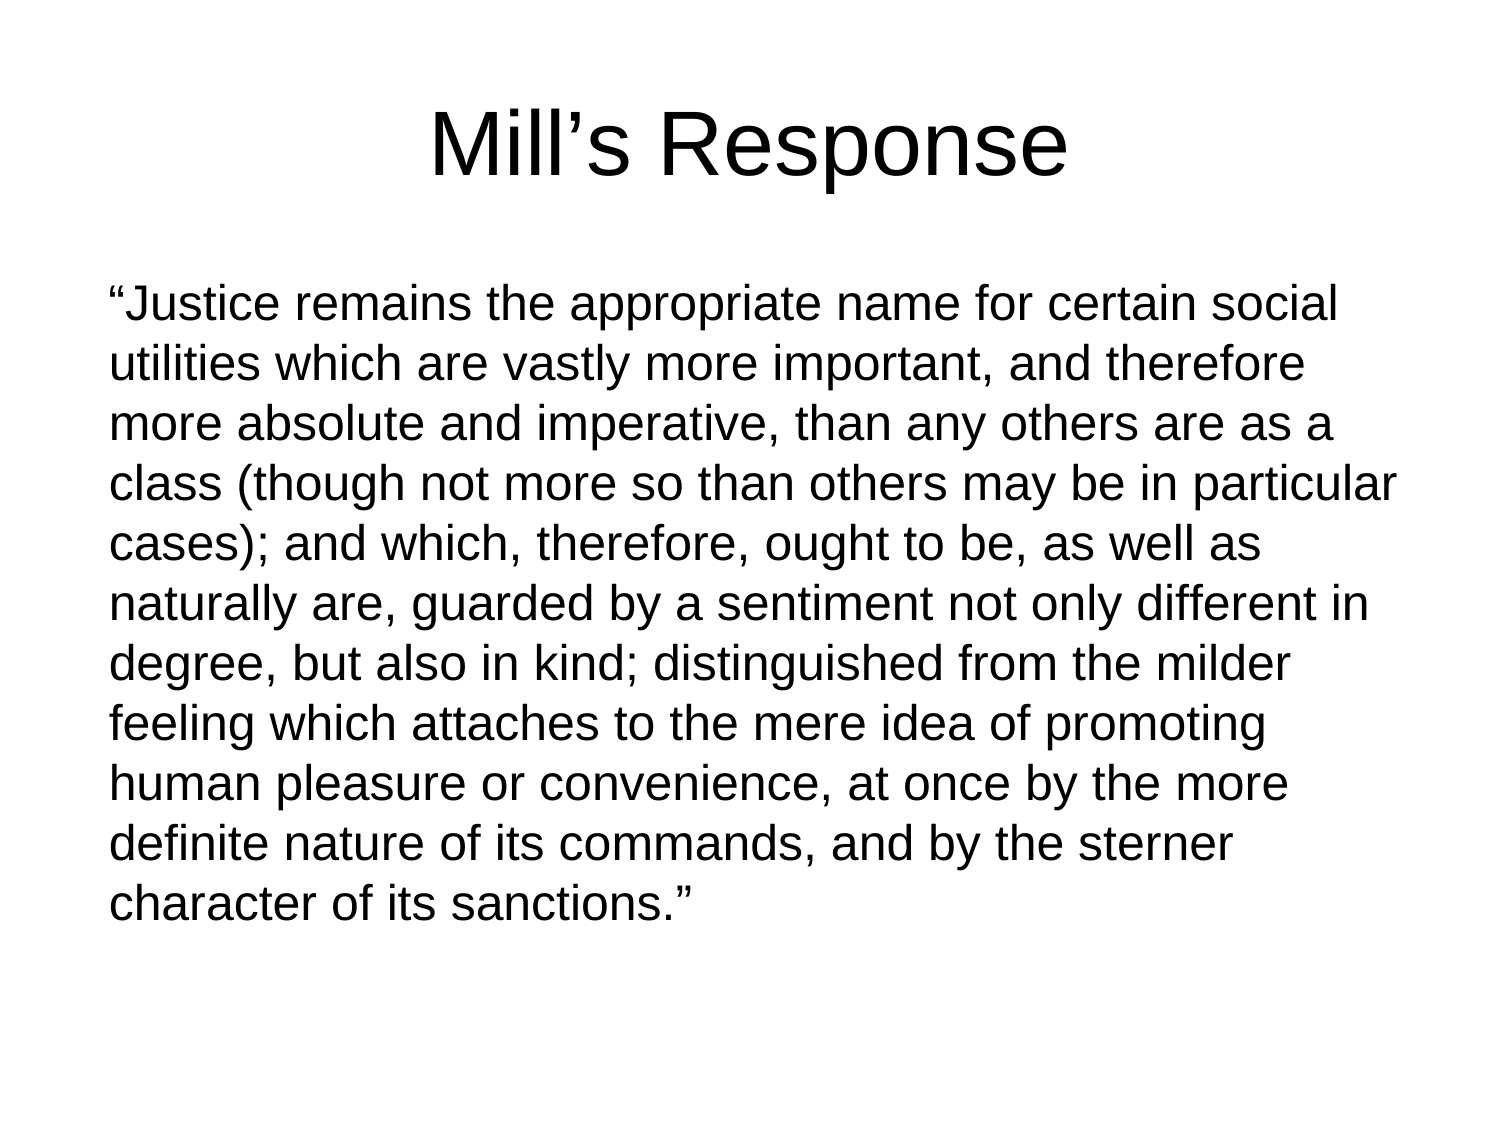

# Mill’s Response
 “Justice remains the appropriate name for certain social utilities which are vastly more important, and therefore more absolute and imperative, than any others are as a class (though not more so than others may be in particular cases); and which, therefore, ought to be, as well as naturally are, guarded by a sentiment not only different in degree, but also in kind; distinguished from the milder feeling which attaches to the mere idea of promoting human pleasure or convenience, at once by the more definite nature of its commands, and by the sterner character of its sanctions.”